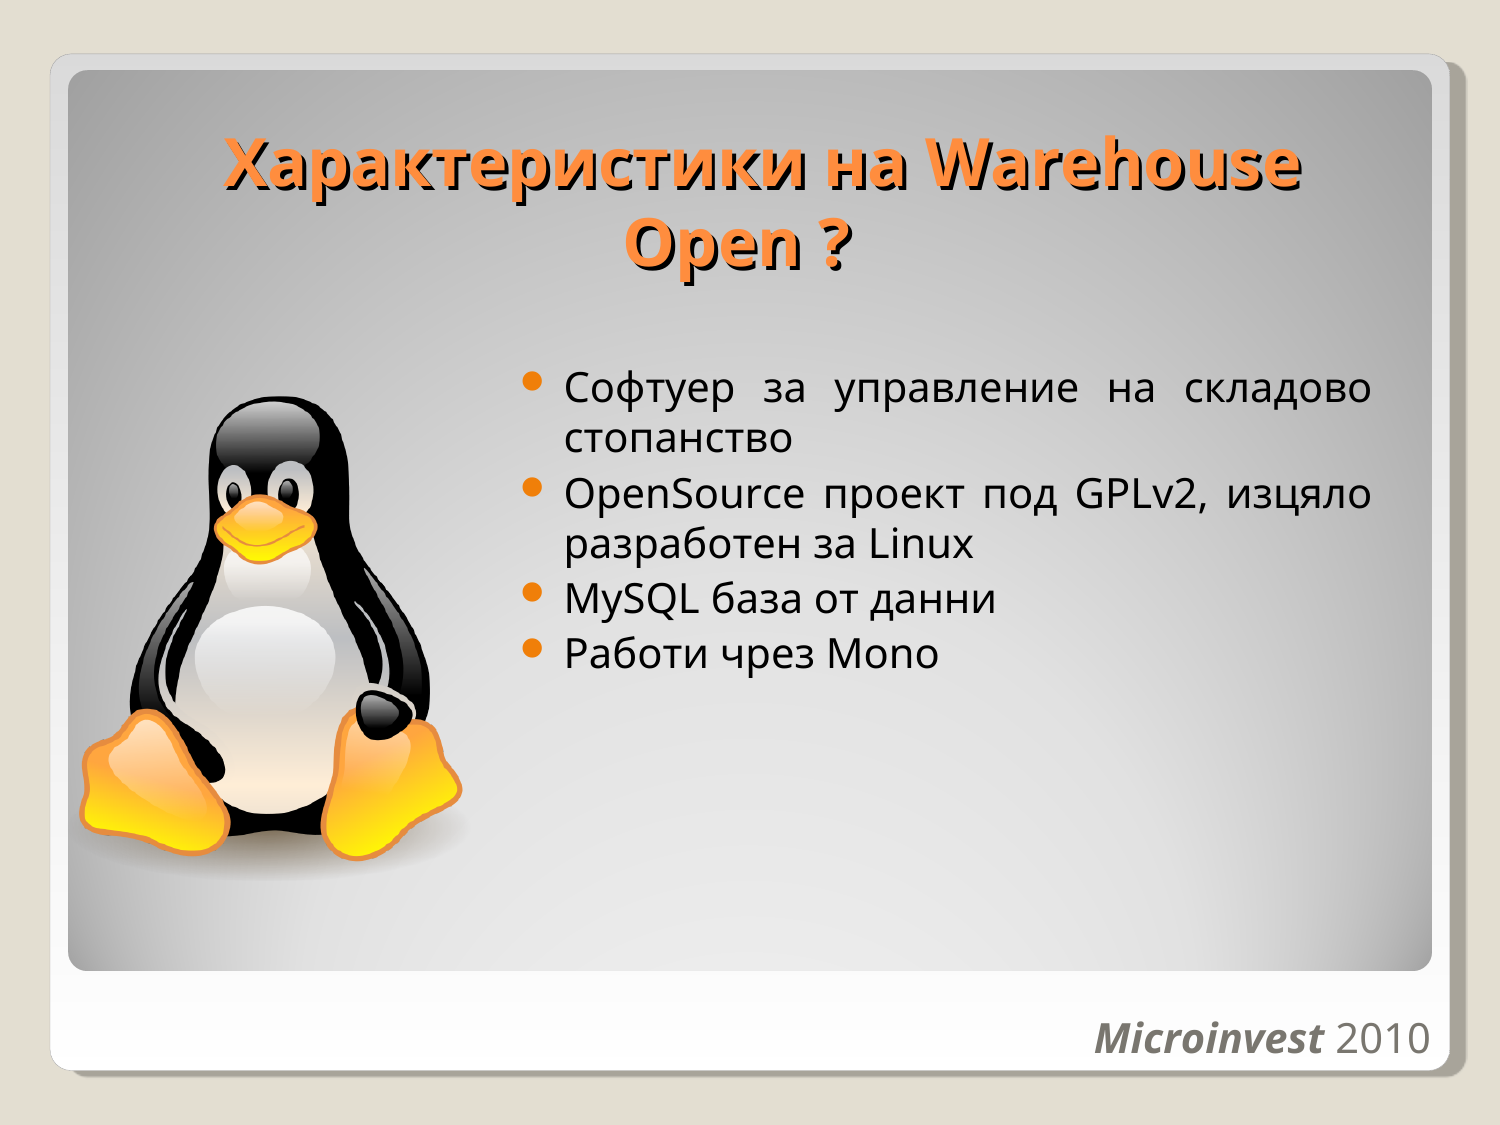

# Характеристики на Warehouse Open ?
Софтуер за управление на складово стопанство
OpenSource проект под GPLv2, изцяло разработен за Linux
MySQL база от данни
Работи чрез Mono
Microinvest 2010